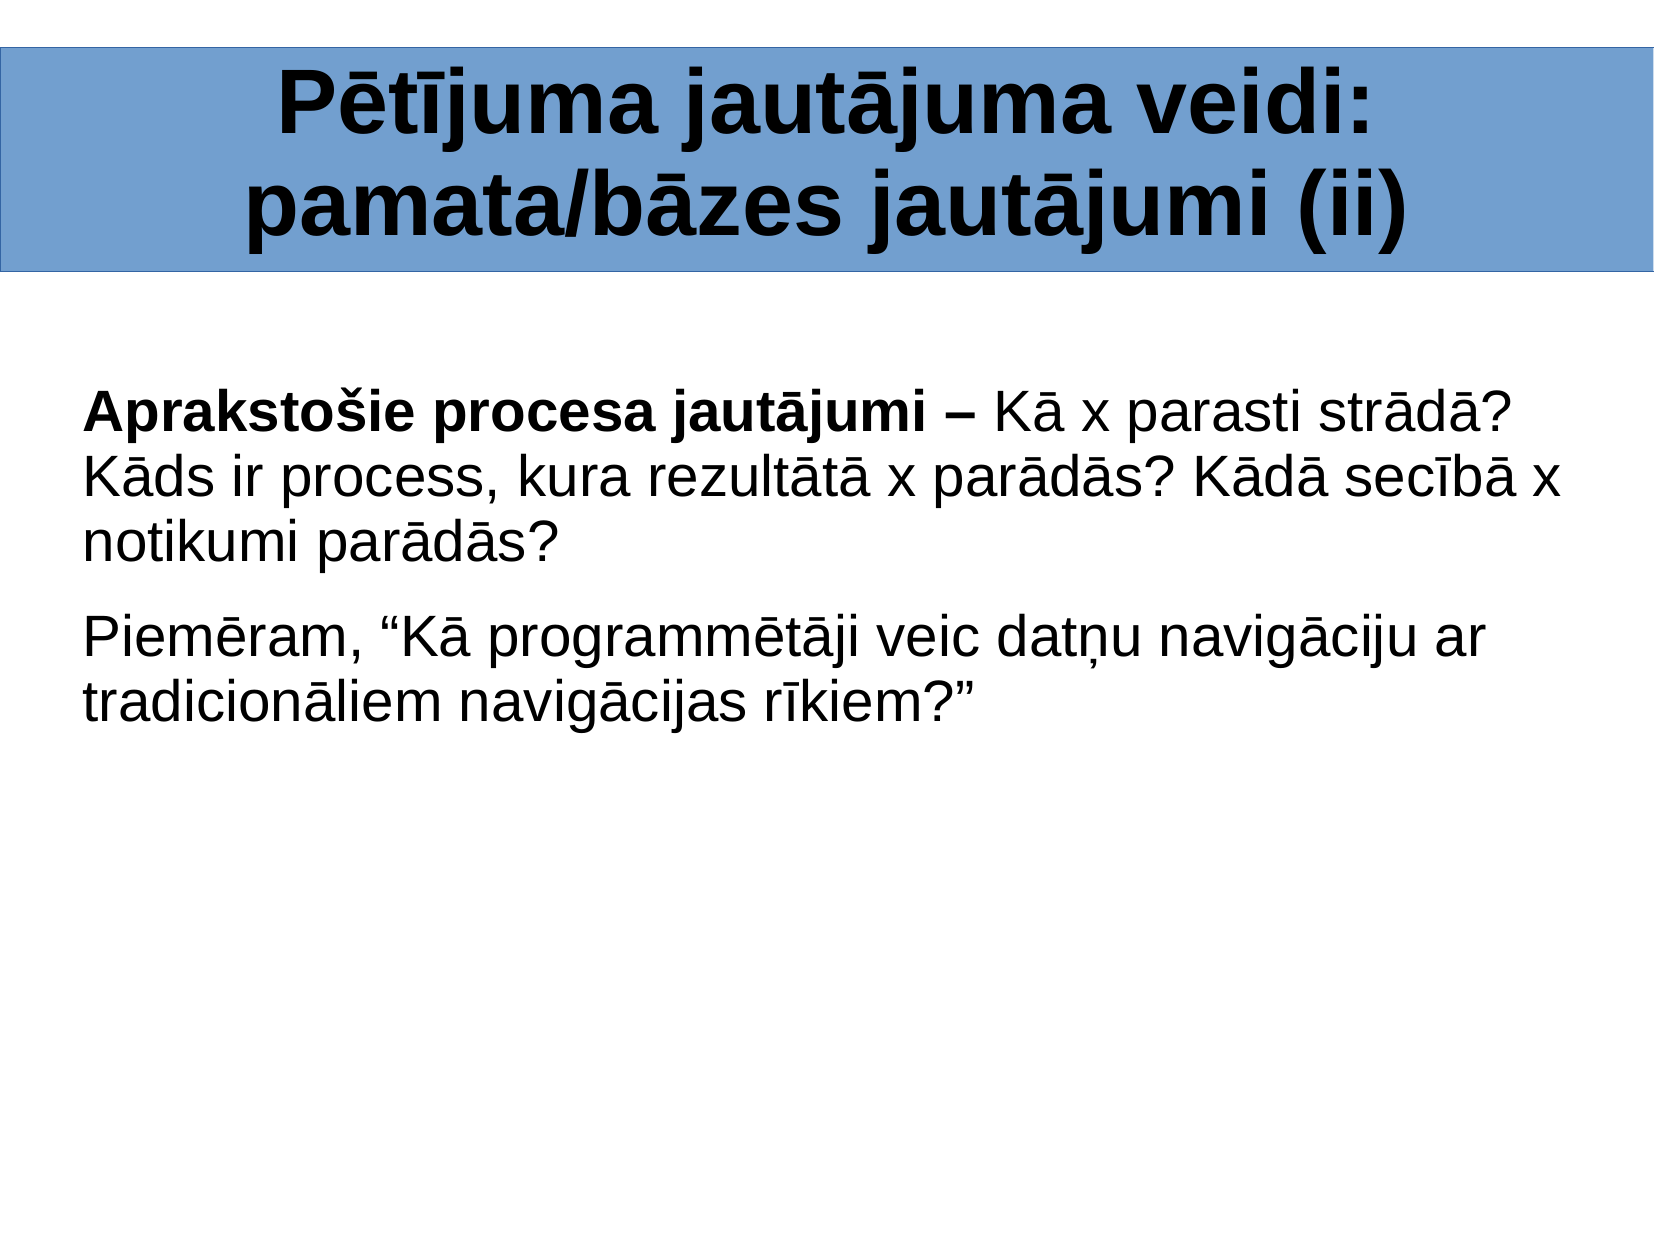

# Pētījuma jautājuma veidi: pamata/bāzes jautājumi (ii)
Aprakstošie procesa jautājumi – Kā x parasti strādā? Kāds ir process, kura rezultātā x parādās? Kādā secībā x notikumi parādās?
Piemēram, “Kā programmētāji veic datņu navigāciju ar tradicionāliem navigācijas rīkiem?”